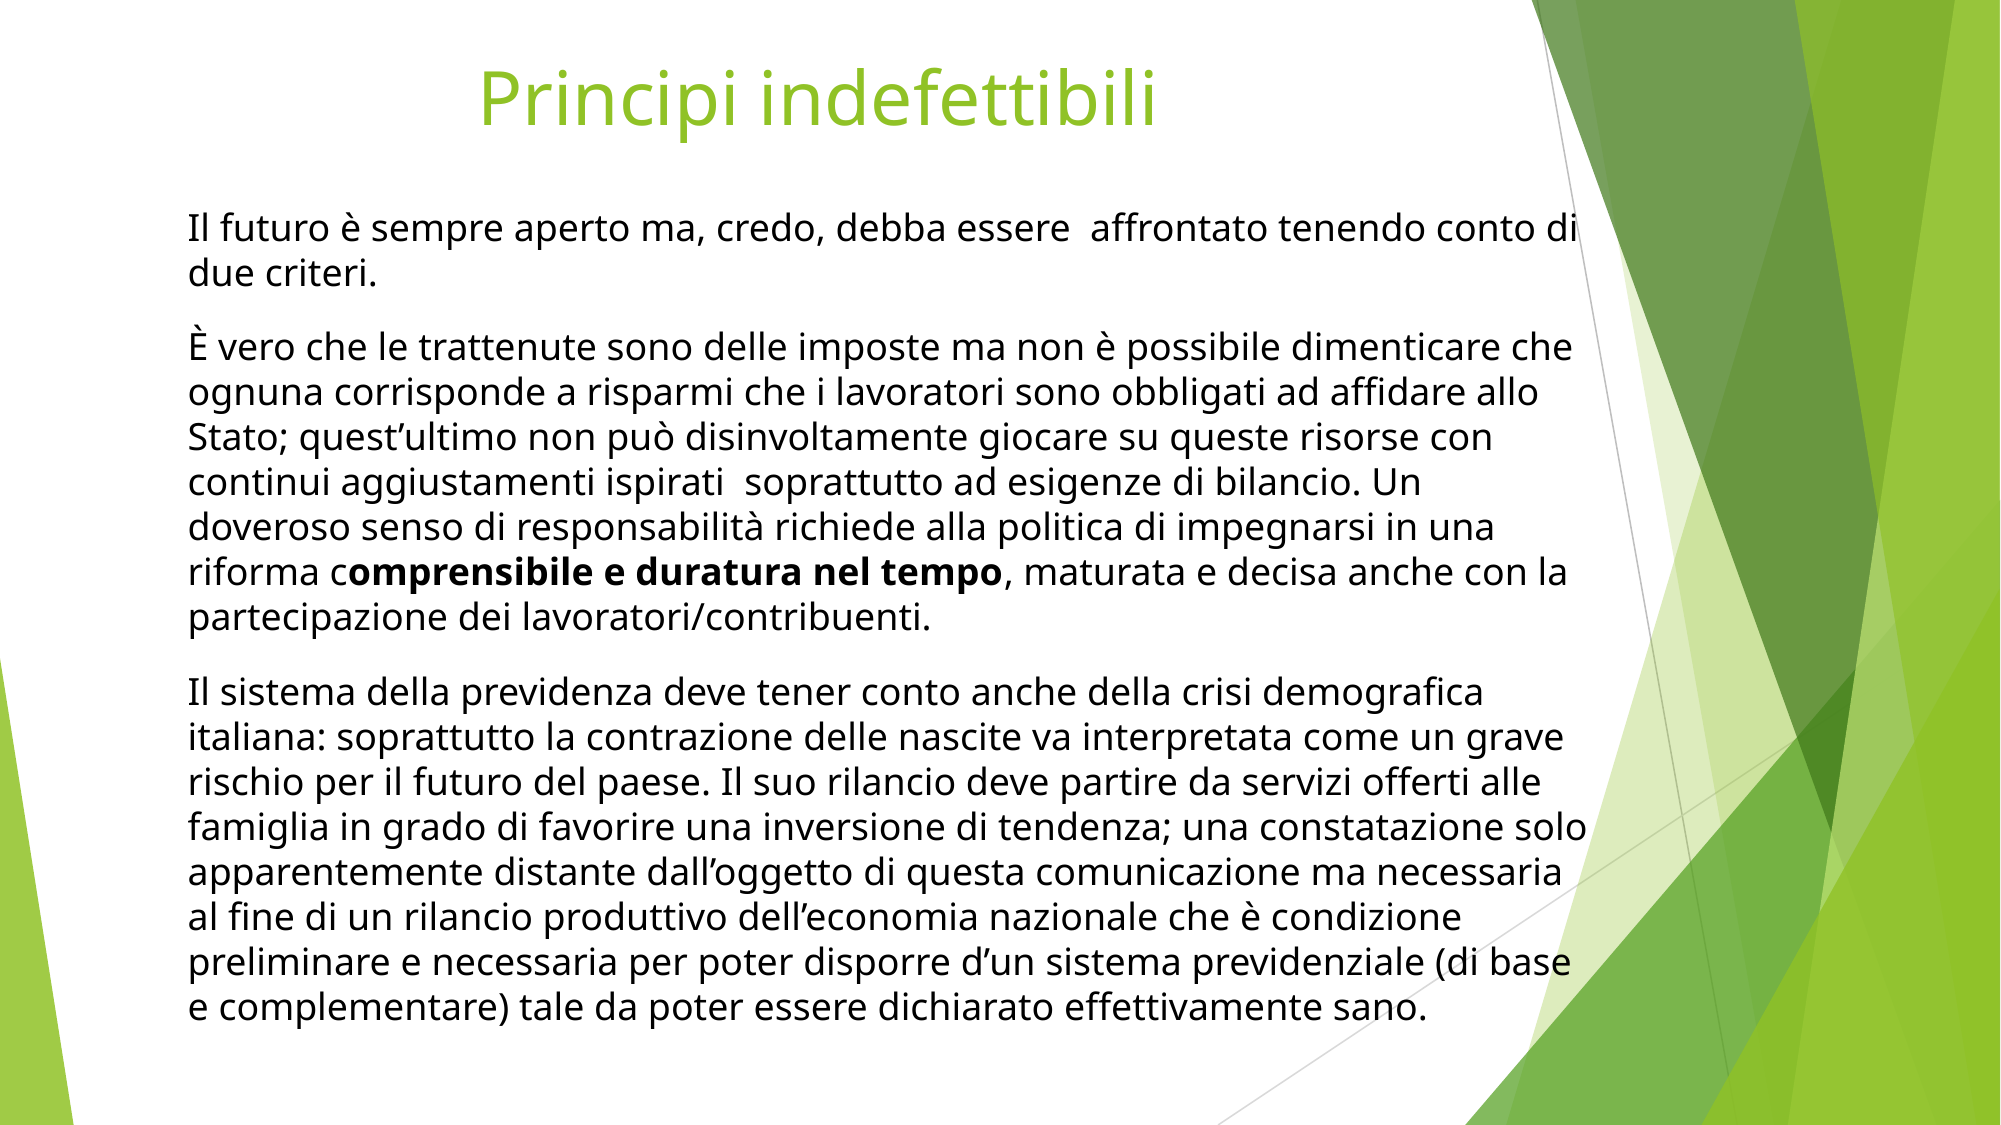

# Principi indefettibili
Il futuro è sempre aperto ma, credo, debba essere affrontato tenendo conto di due criteri.
È vero che le trattenute sono delle imposte ma non è possibile dimenticare che ognuna corrisponde a risparmi che i lavoratori sono obbligati ad affidare allo Stato; quest’ultimo non può disinvoltamente giocare su queste risorse con continui aggiustamenti ispirati soprattutto ad esigenze di bilancio. Un doveroso senso di responsabilità richiede alla politica di impegnarsi in una riforma comprensibile e duratura nel tempo, maturata e decisa anche con la partecipazione dei lavoratori/contribuenti.
Il sistema della previdenza deve tener conto anche della crisi demografica italiana: soprattutto la contrazione delle nascite va interpretata come un grave rischio per il futuro del paese. Il suo rilancio deve partire da servizi offerti alle famiglia in grado di favorire una inversione di tendenza; una constatazione solo apparentemente distante dall’oggetto di questa comunicazione ma necessaria al fine di un rilancio produttivo dell’economia nazionale che è condizione preliminare e necessaria per poter disporre d’un sistema previdenziale (di base e complementare) tale da poter essere dichiarato effettivamente sano.